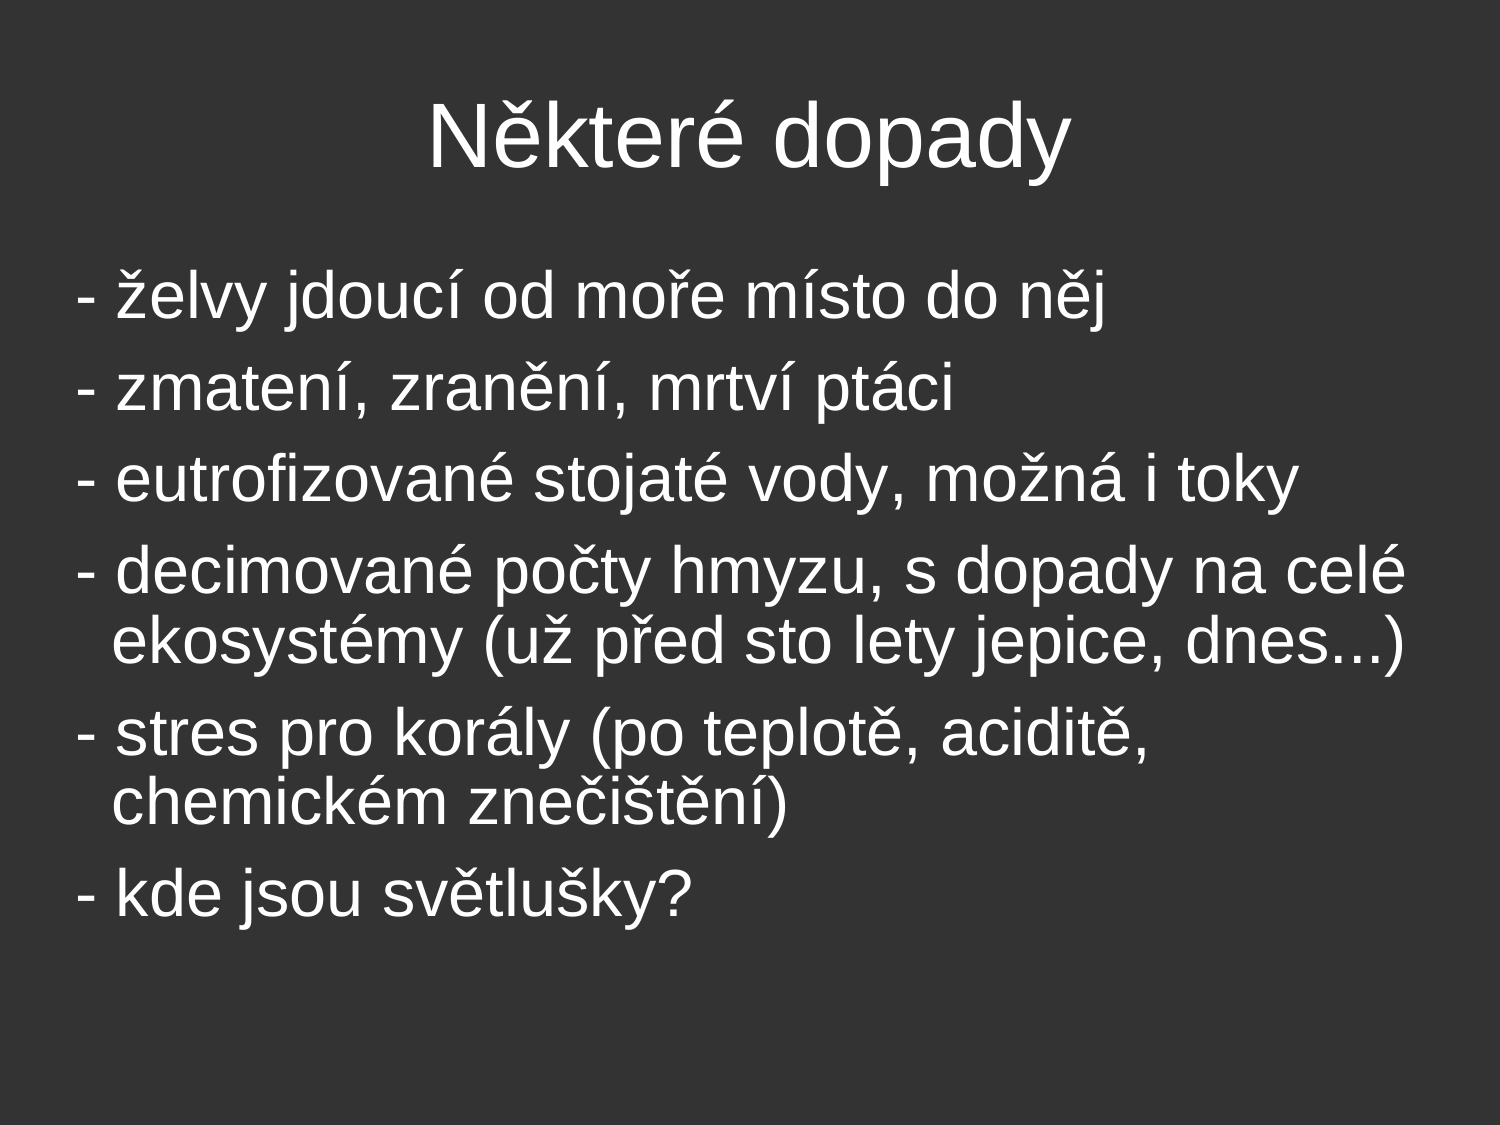

# Některé dopady
- želvy jdoucí od moře místo do něj
- zmatení, zranění, mrtví ptáci
- eutrofizované stojaté vody, možná i toky
- decimované počty hmyzu, s dopady na celé  ekosystémy (už před sto lety jepice, dnes...)
- stres pro korály (po teplotě, aciditě,   chemickém znečištění)
- kde jsou světlušky?